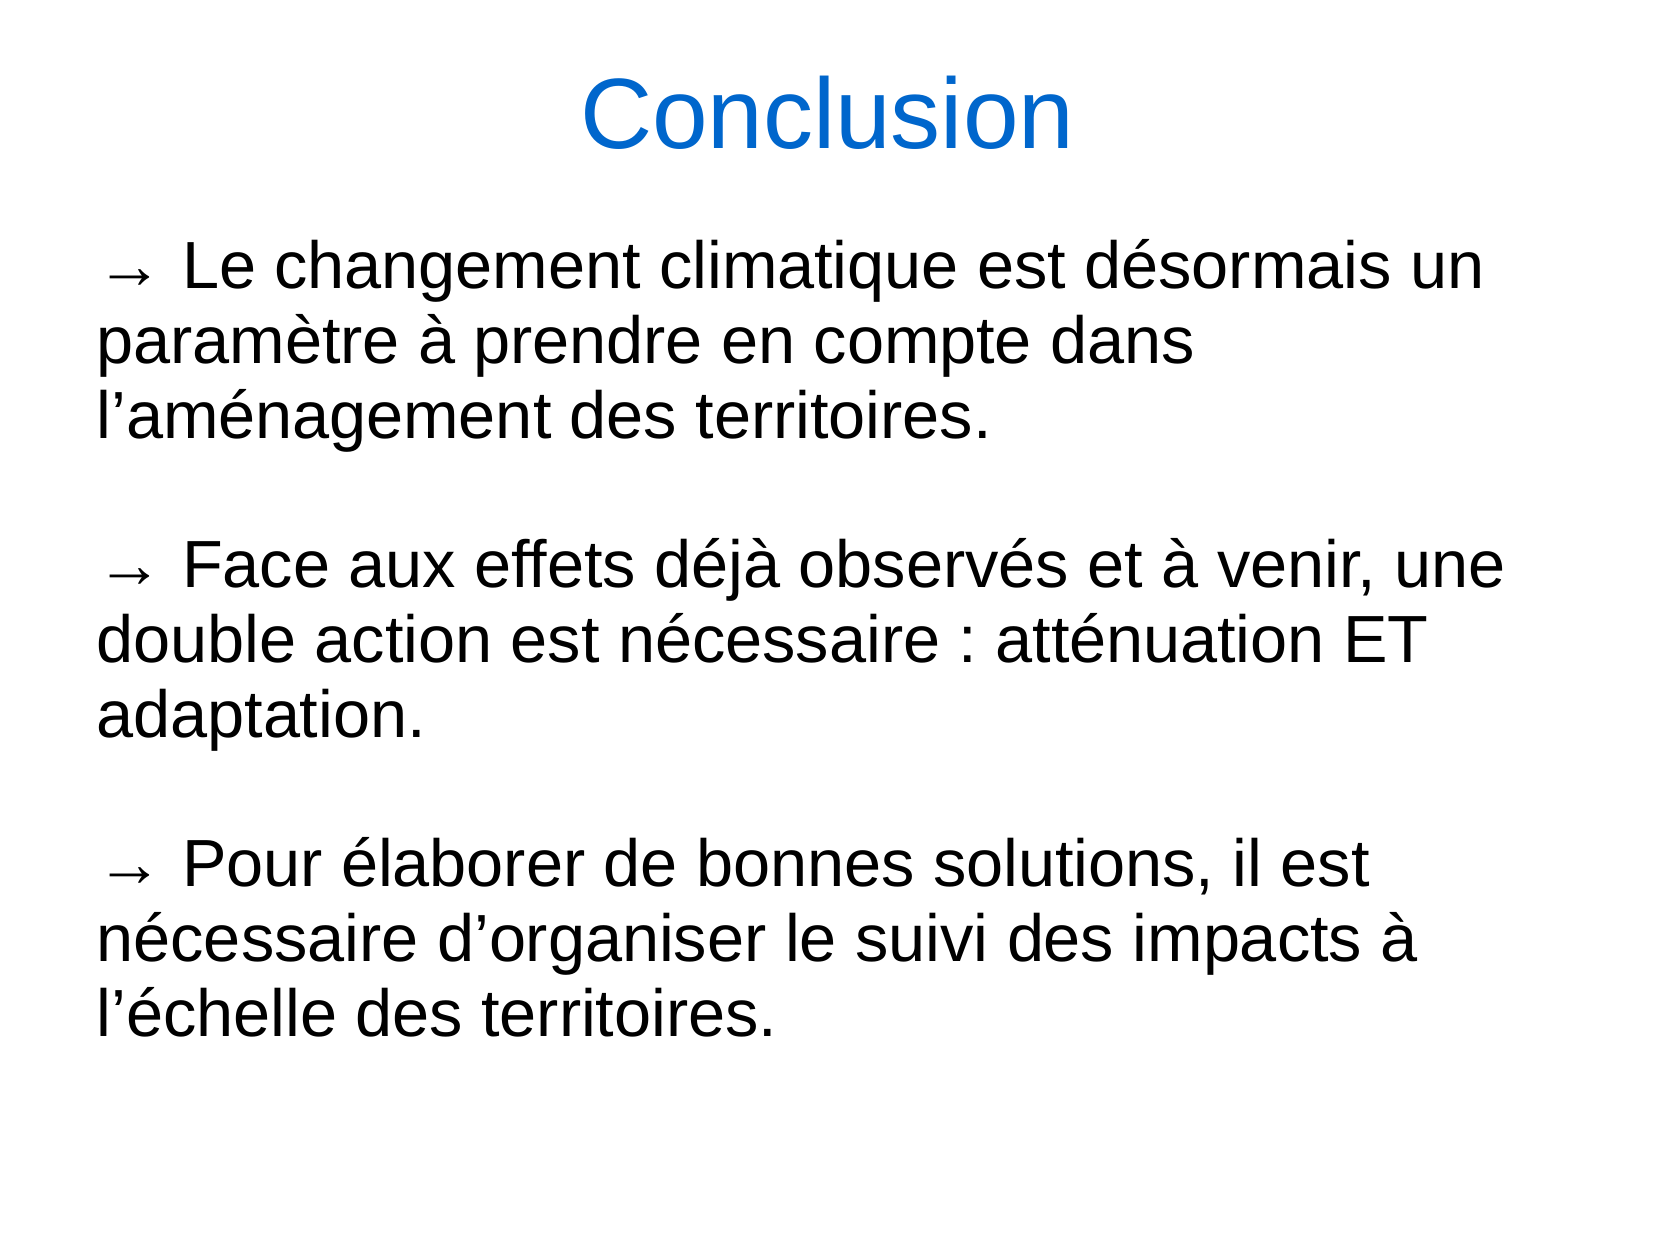

# Conclusion
→ Le changement climatique est désormais un paramètre à prendre en compte dans l’aménagement des territoires.
→ Face aux effets déjà observés et à venir, une double action est nécessaire : atténuation ET adaptation.
→ Pour élaborer de bonnes solutions, il est nécessaire d’organiser le suivi des impacts à l’échelle des territoires.